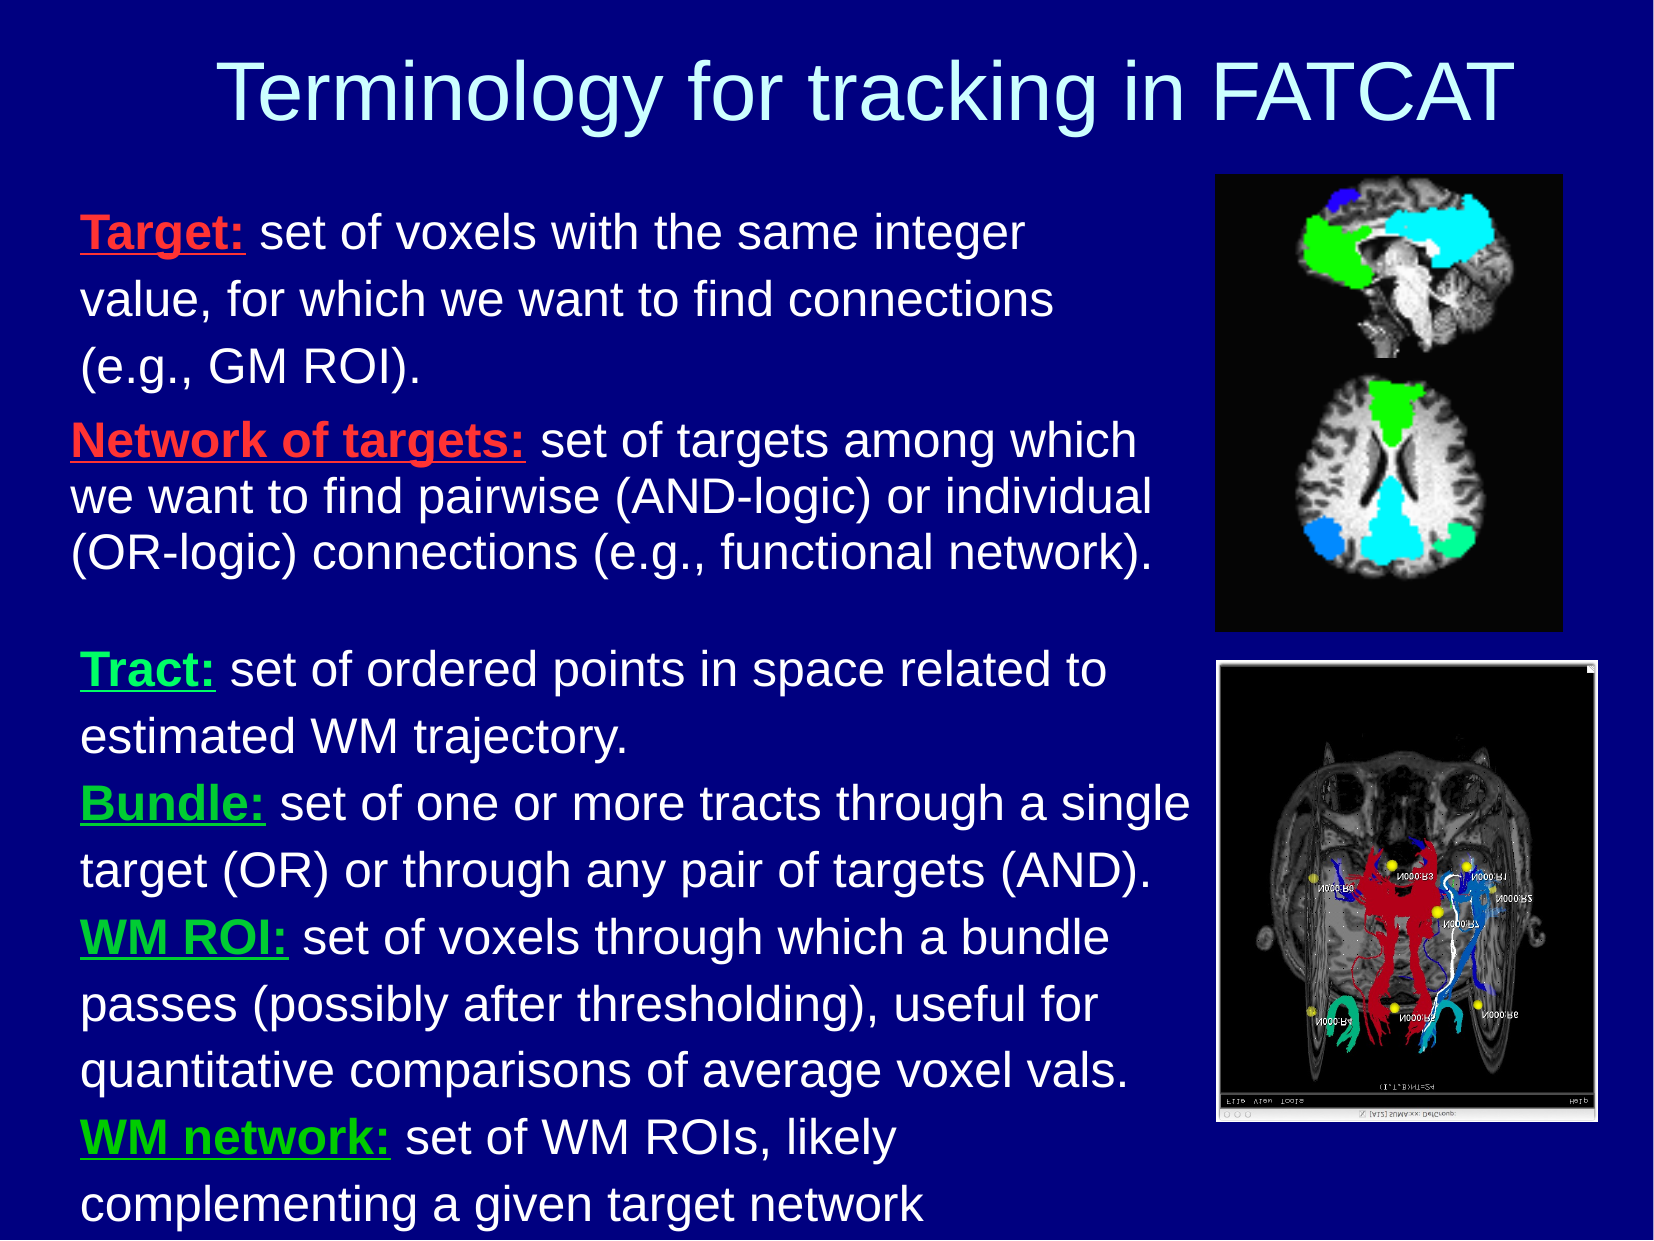

# Terminology for tracking in FATCAT
Target: set of voxels with the same integer value, for which we want to find connections (e.g., GM ROI).
Network of targets: set of targets among which
we want to find pairwise (AND-logic) or individual
(OR-logic) connections (e.g., functional network).
Tract: set of ordered points in space related to
estimated WM trajectory.
Bundle: set of one or more tracts through a single target (OR) or through any pair of targets (AND).
WM ROI: set of voxels through which a bundle passes (possibly after thresholding), useful for quantitative comparisons of average voxel vals.
WM network: set of WM ROIs, likely complementing a given target network